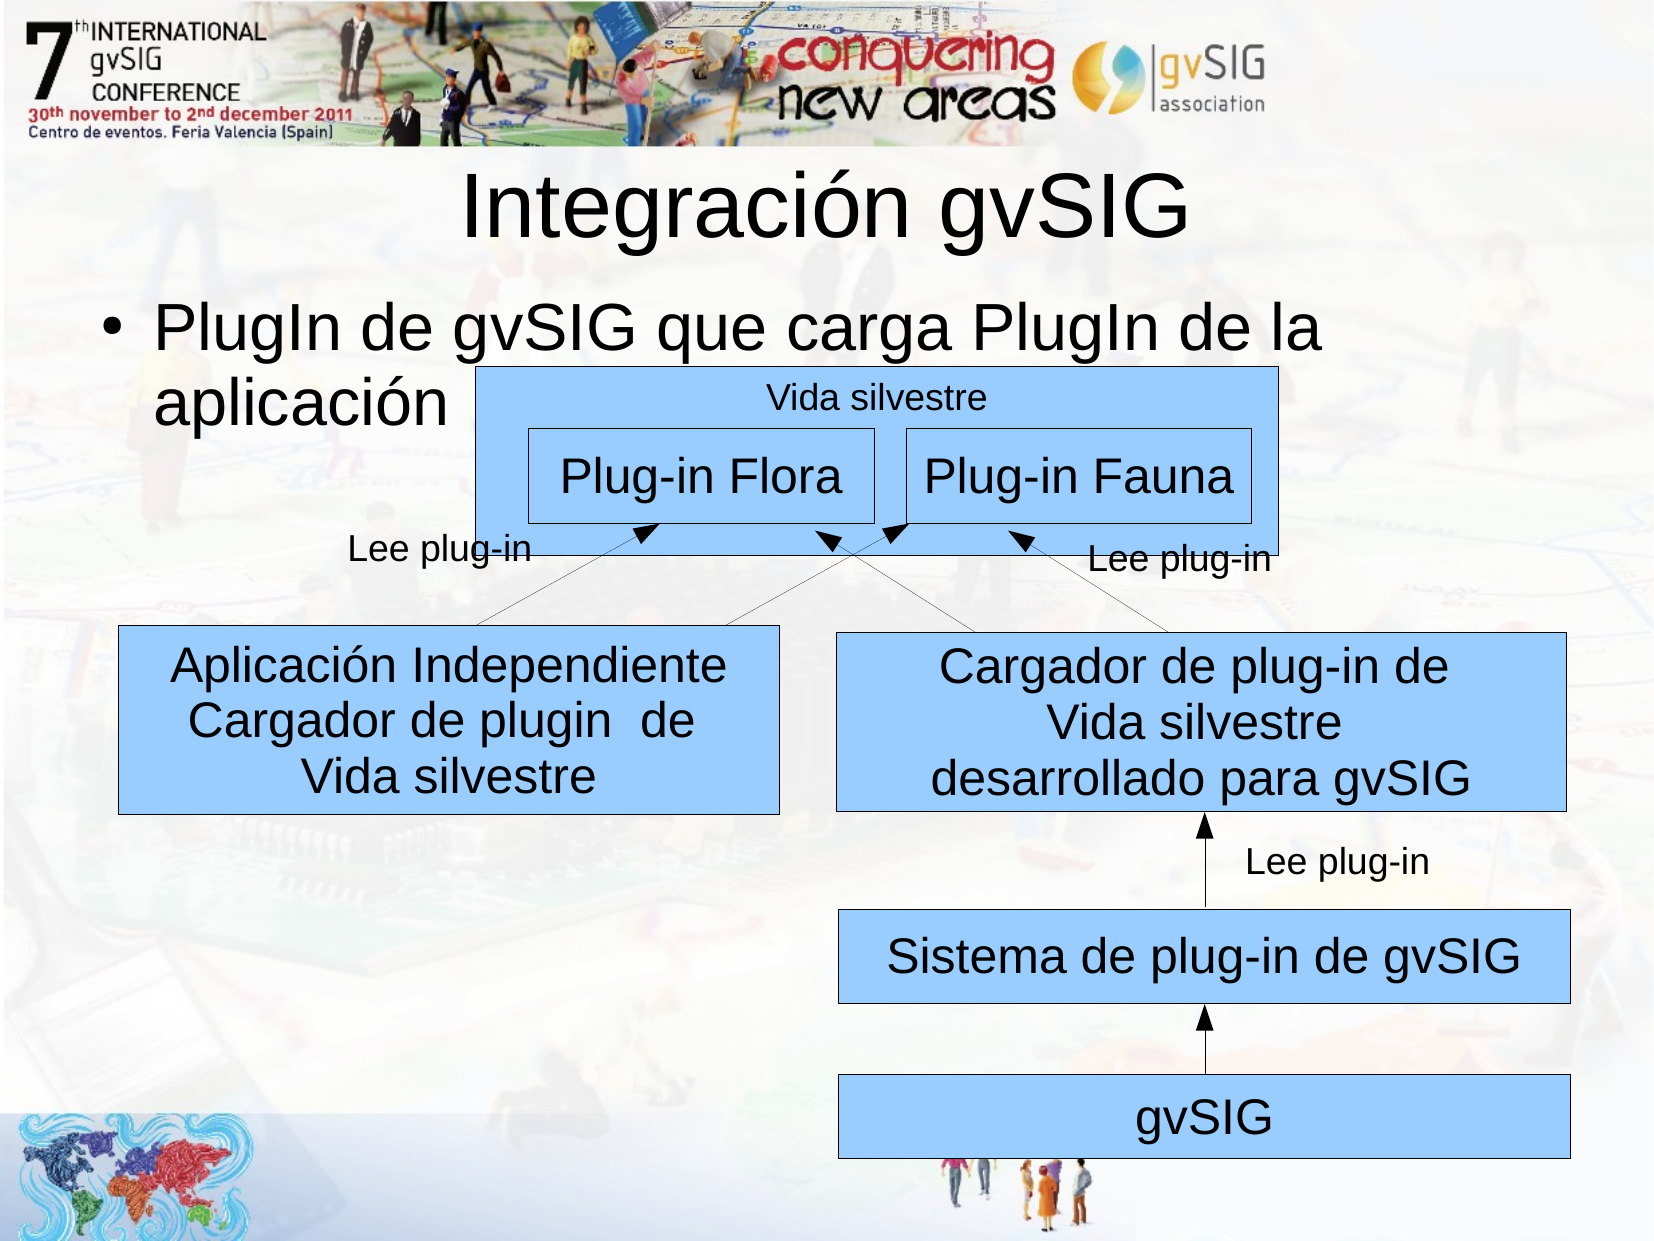

# Integración gvSIG
PlugIn de gvSIG que carga PlugIn de la aplicación
Vida silvestre
Plug-in Flora
Plug-in Fauna
Lee plug-in
Lee plug-in
Aplicación Independiente
Cargador de plugin de
Vida silvestre
Cargador de plug-in de
Vida silvestre
desarrollado para gvSIG
Lee plug-in
Sistema de plug-in de gvSIG
gvSIG